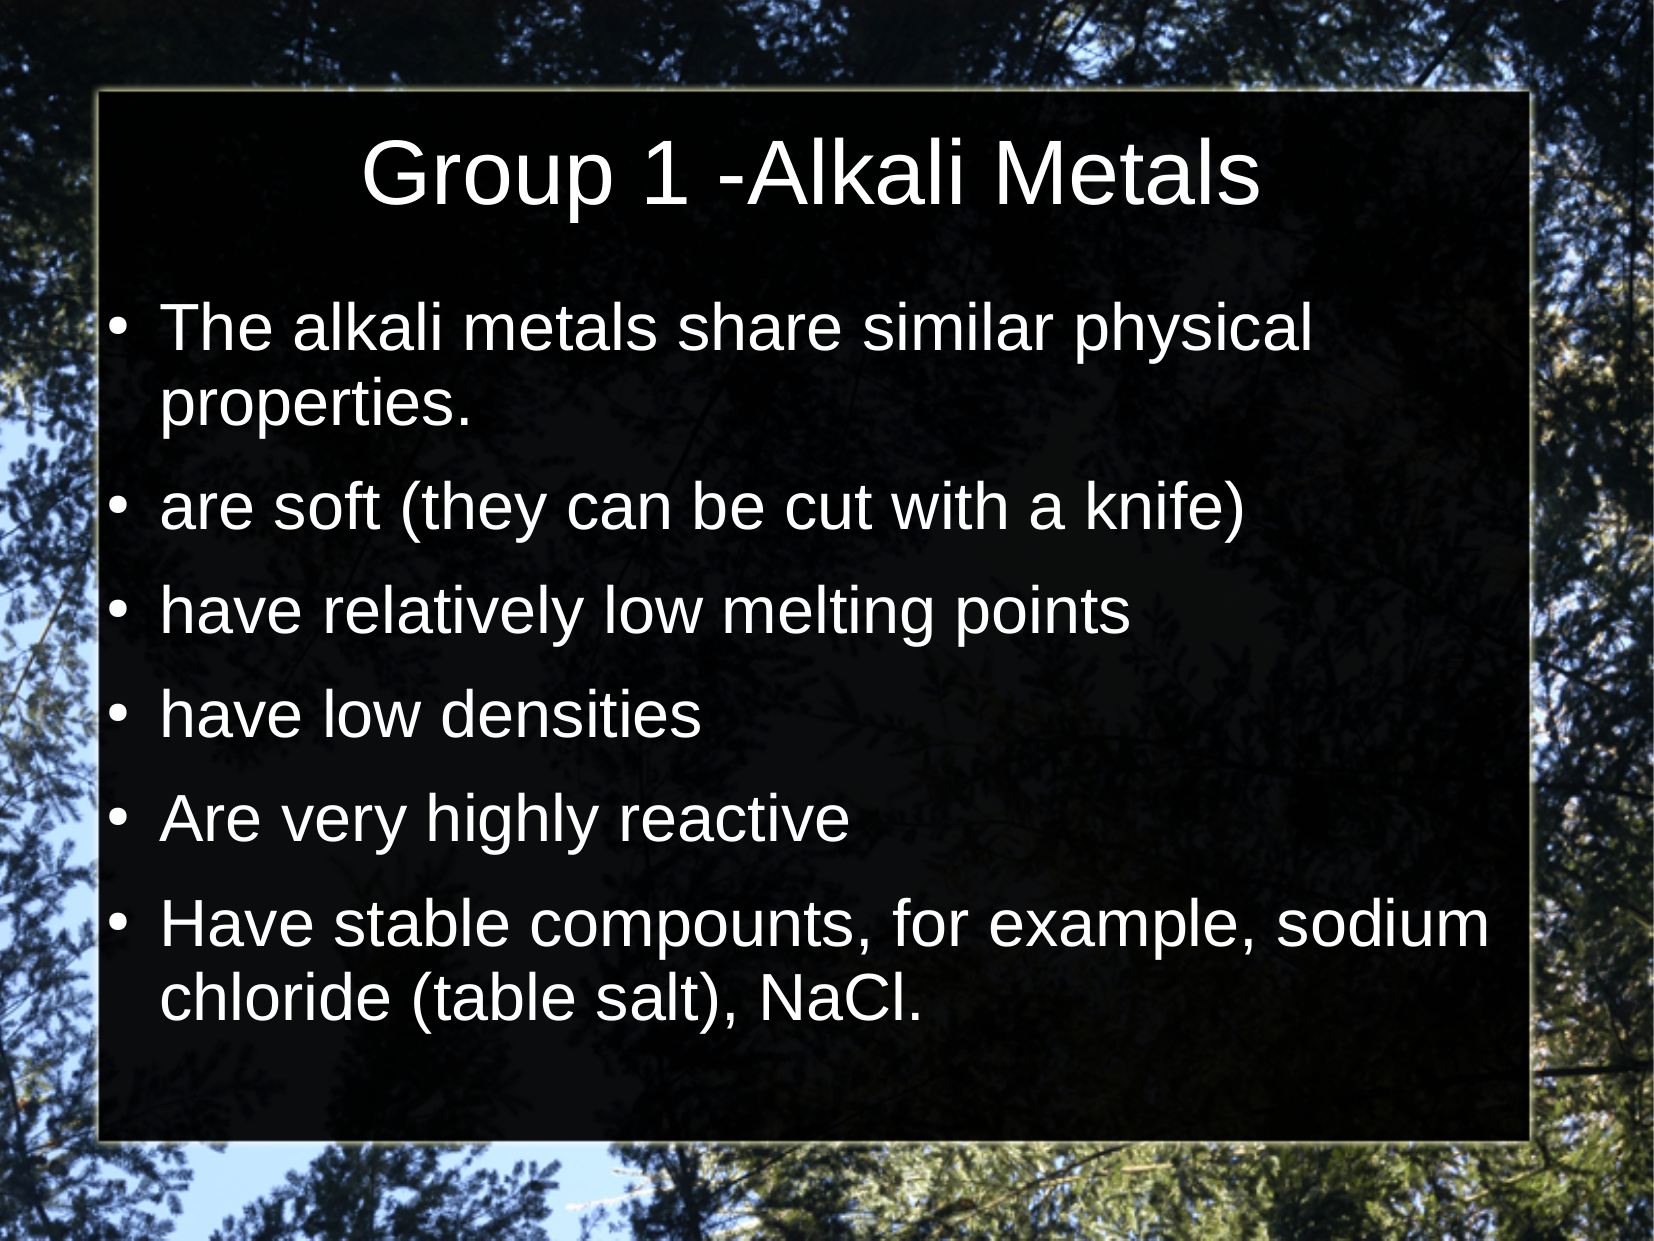

# Group 1 -Alkali Metals
The alkali metals share similar physical properties.
are soft (they can be cut with a knife)
have relatively low melting points
have low densities
Are very highly reactive
Have stable compounts, for example, sodium chloride (table salt), NaCl.